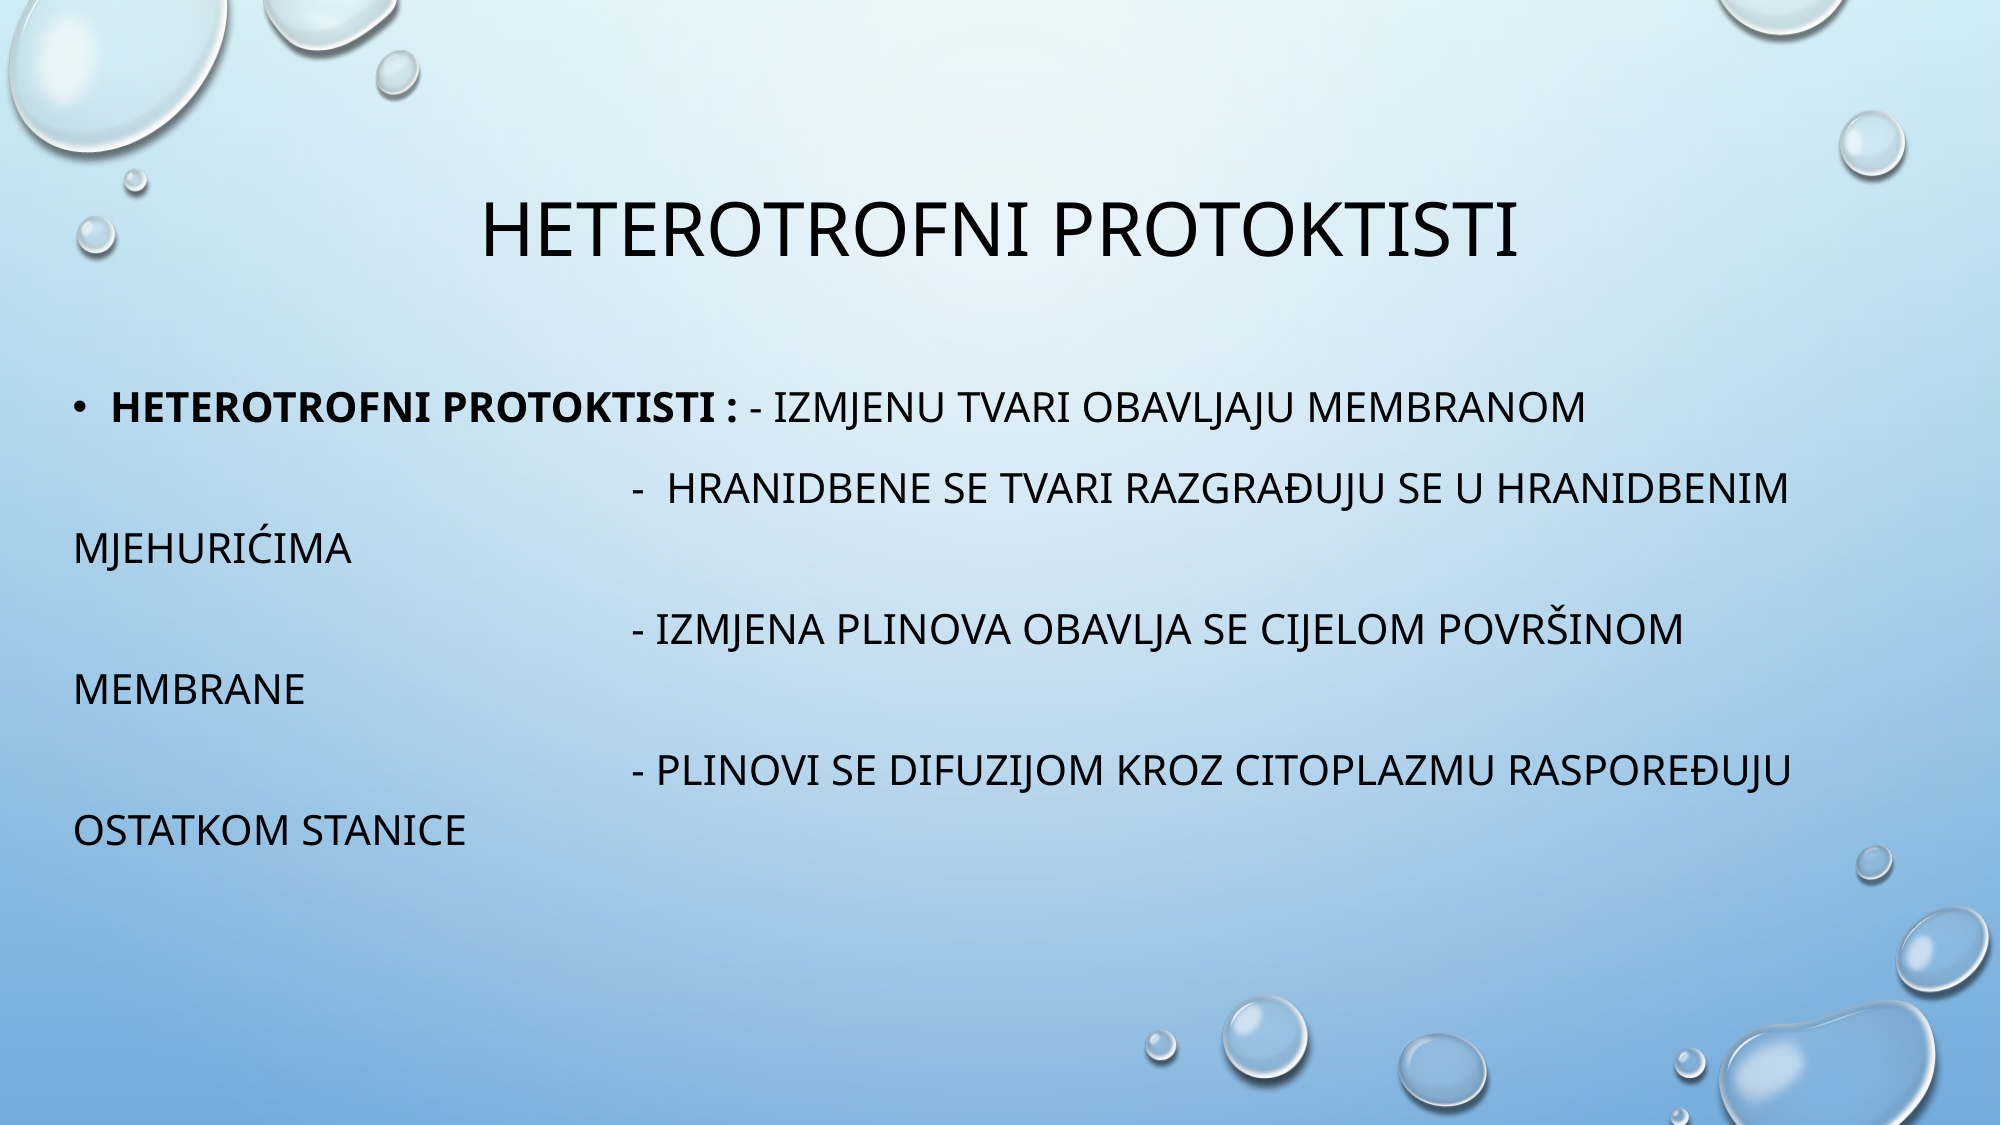

# Heterotrofni protoktisti
Heterotrofni protoktisti : - izmjenu tvari obavljaju membranom
 - hranidbene se tvari razgrađuju se u hranidbenim mjehurićima
 - izmjena plinova obavlja se cijelom površinom membrane
 - plinovi se difuzijom kroz citoplazmu raspoređuju ostatkom stanice